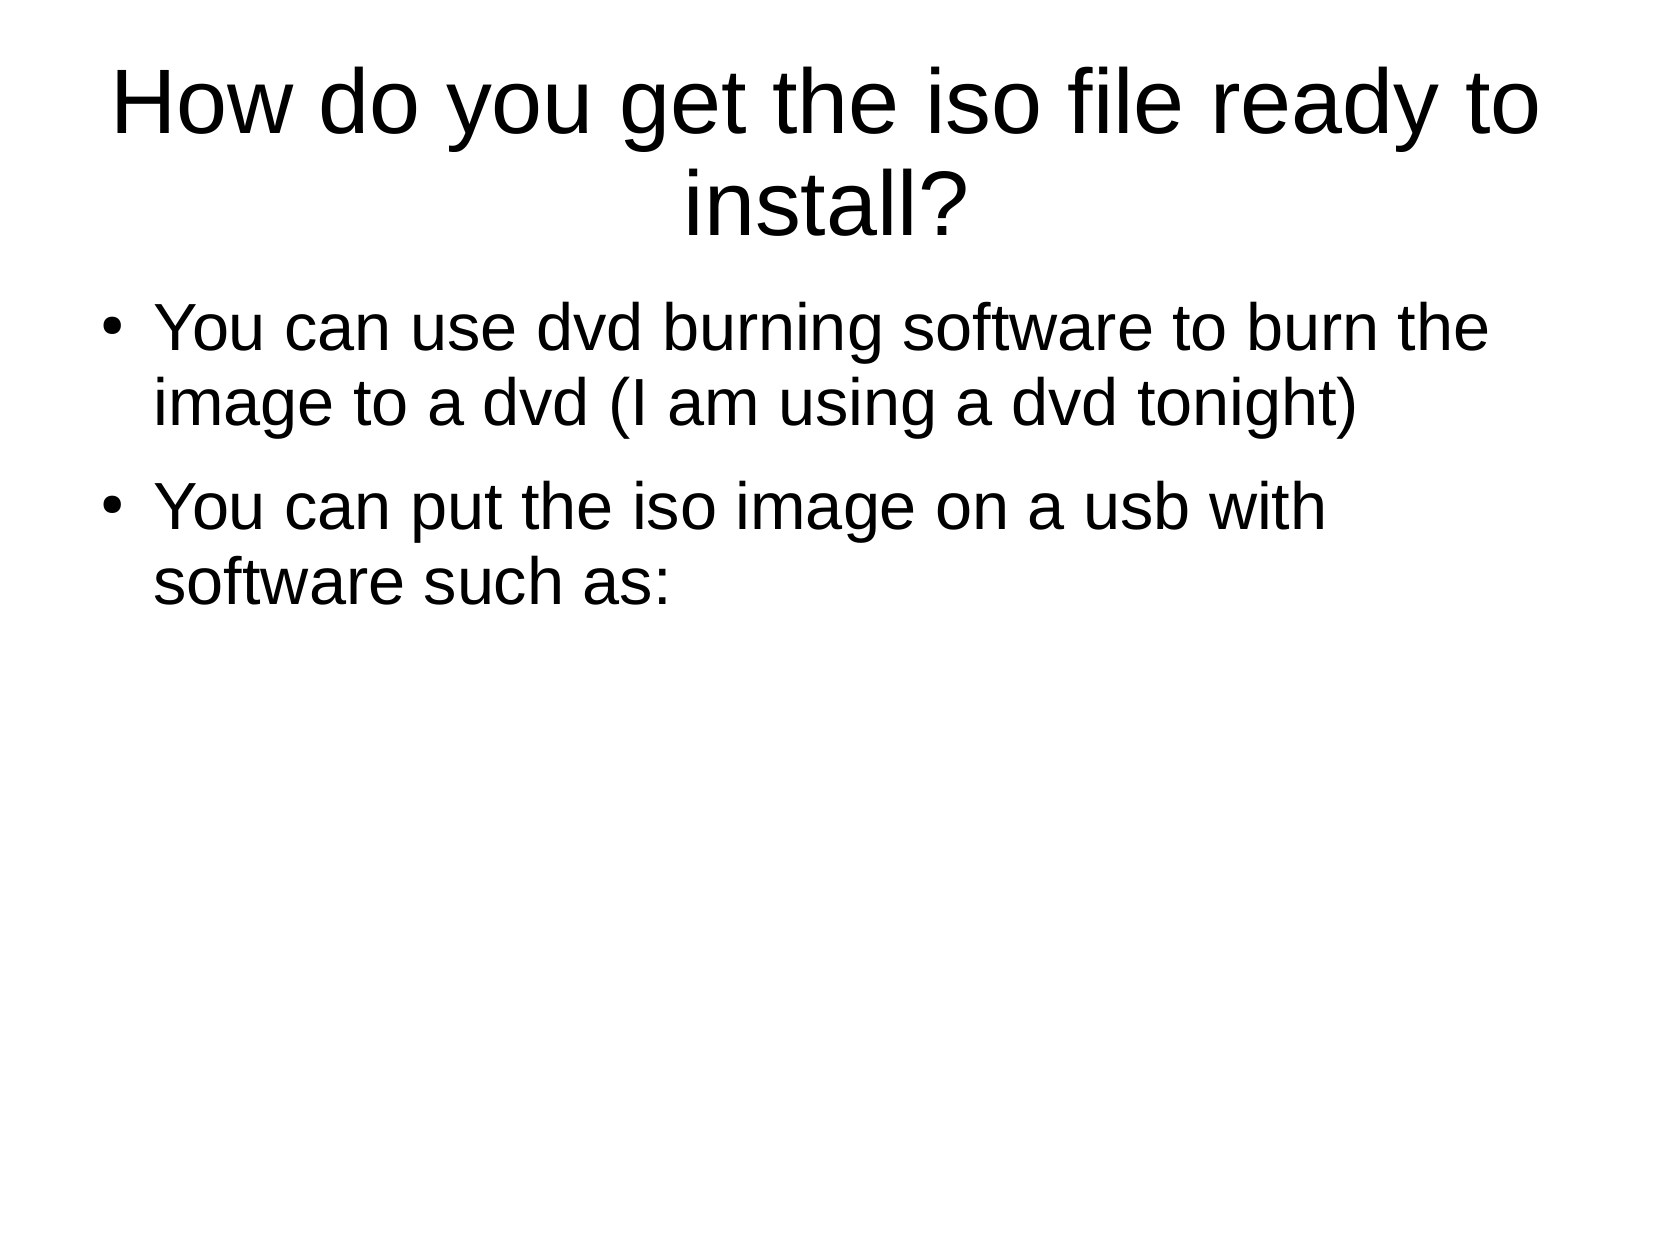

# How do you get the iso file ready to install?
You can use dvd burning software to burn the image to a dvd (I am using a dvd tonight)
You can put the iso image on a usb with software such as: